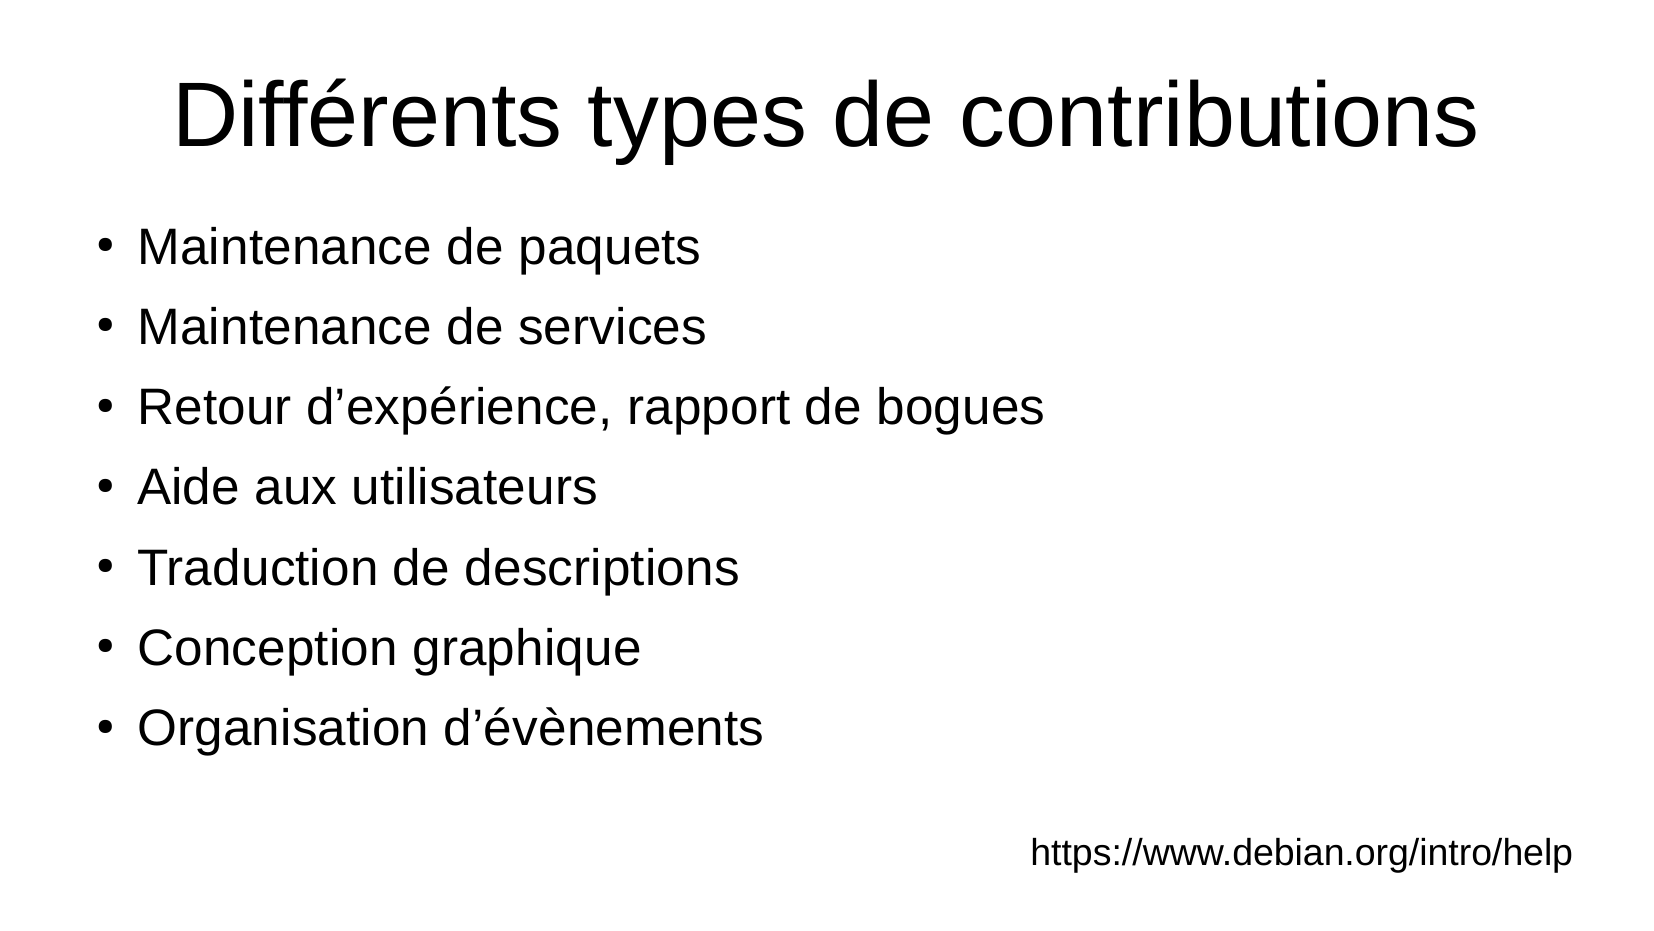

# Différents types de contributions
Maintenance de paquets
Maintenance de services
Retour d’expérience, rapport de bogues
Aide aux utilisateurs
Traduction de descriptions
Conception graphique
Organisation d’évènements
https://www.debian.org/intro/help